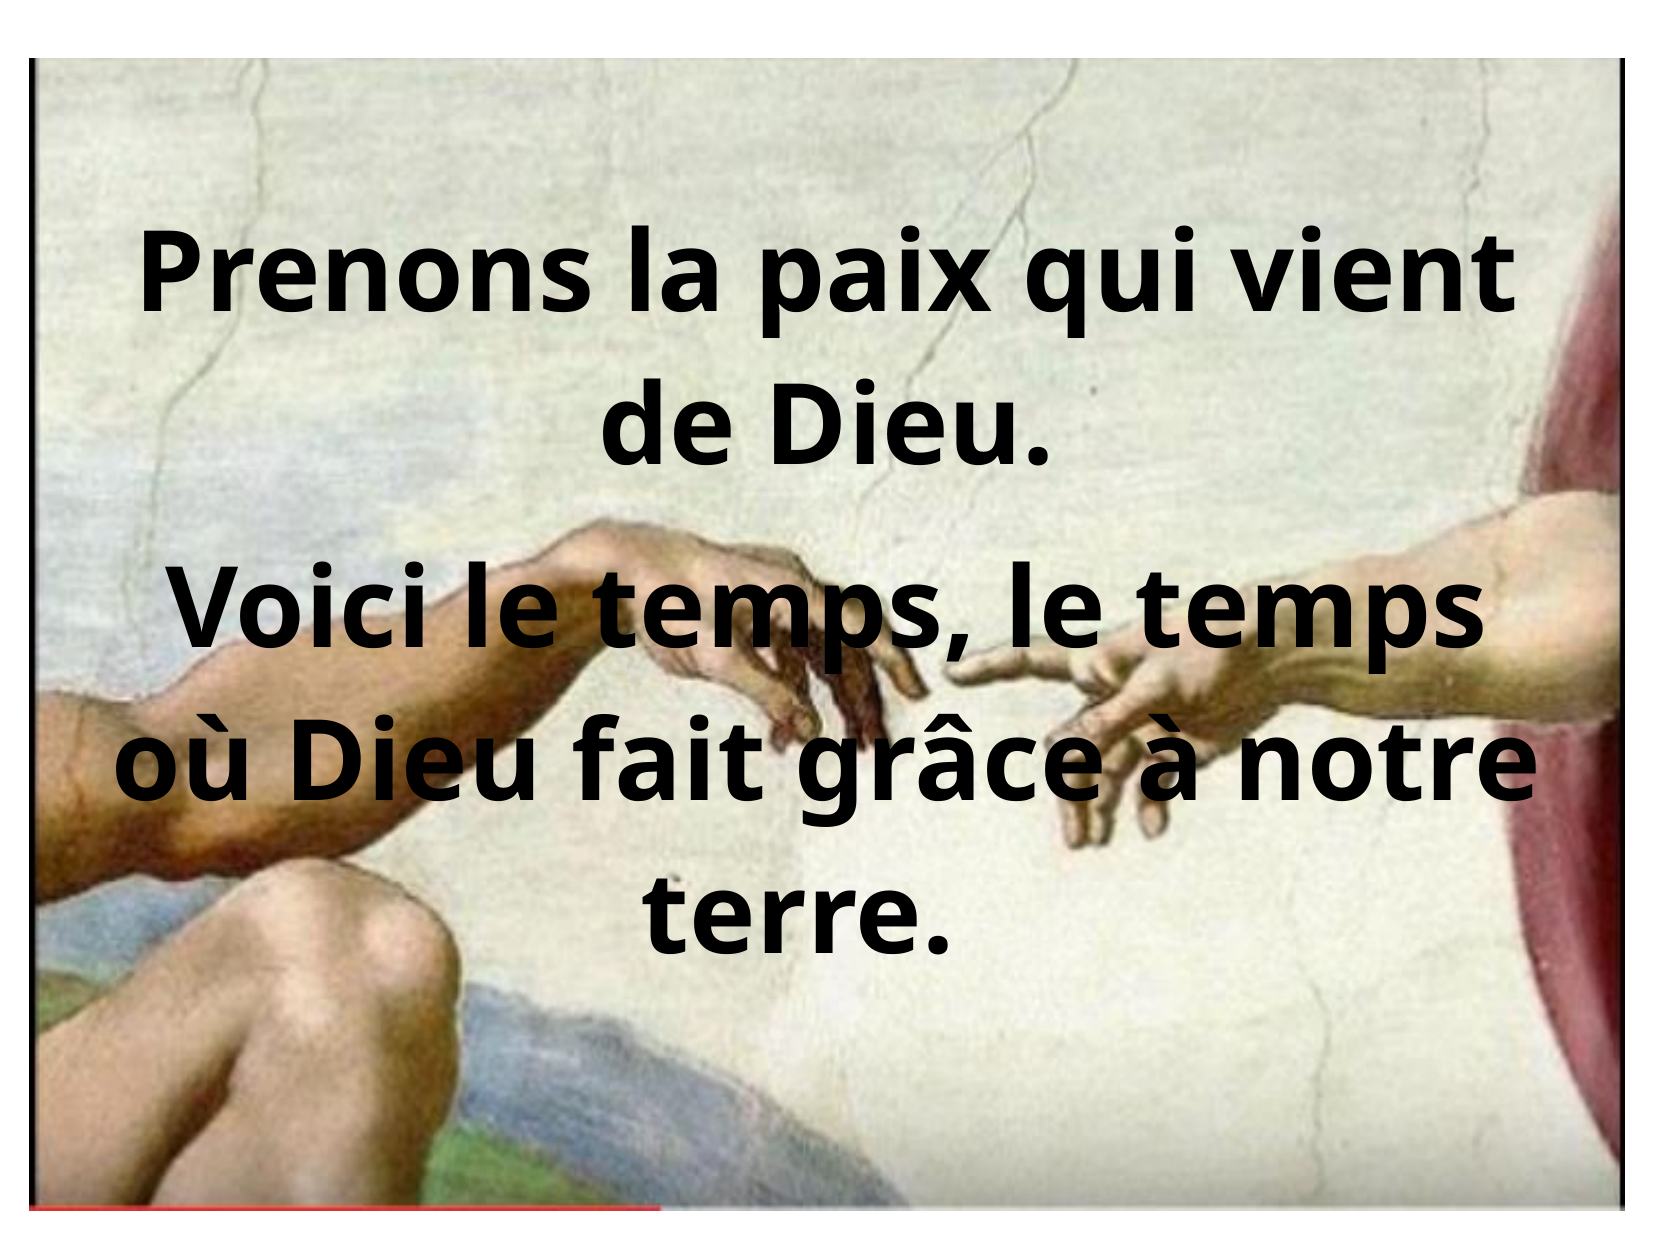

# Prenons la paix qui vient de Dieu.
Voici le temps, le temps où Dieu fait grâce à notre terre.